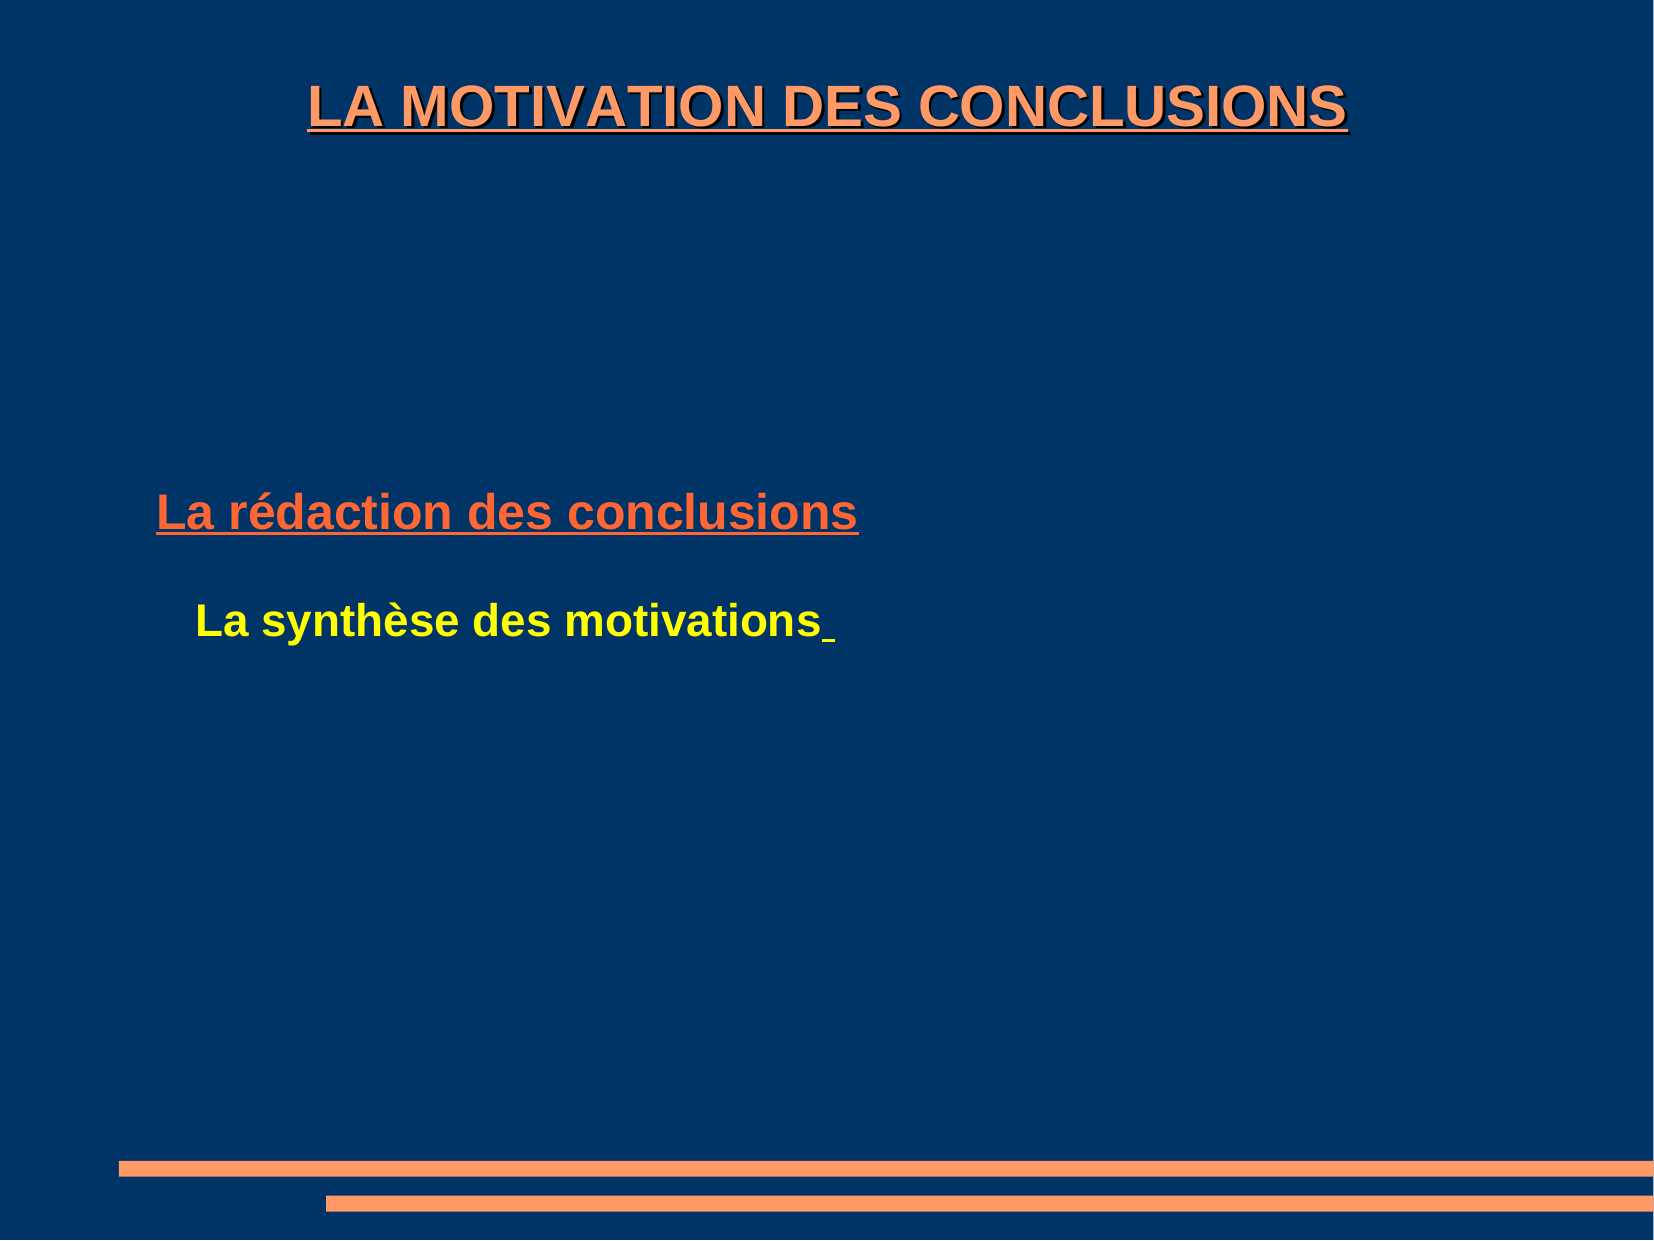

# LA MOTIVATION DES CONCLUSIONS
La rédaction des conclusions
 La synthèse des motivations